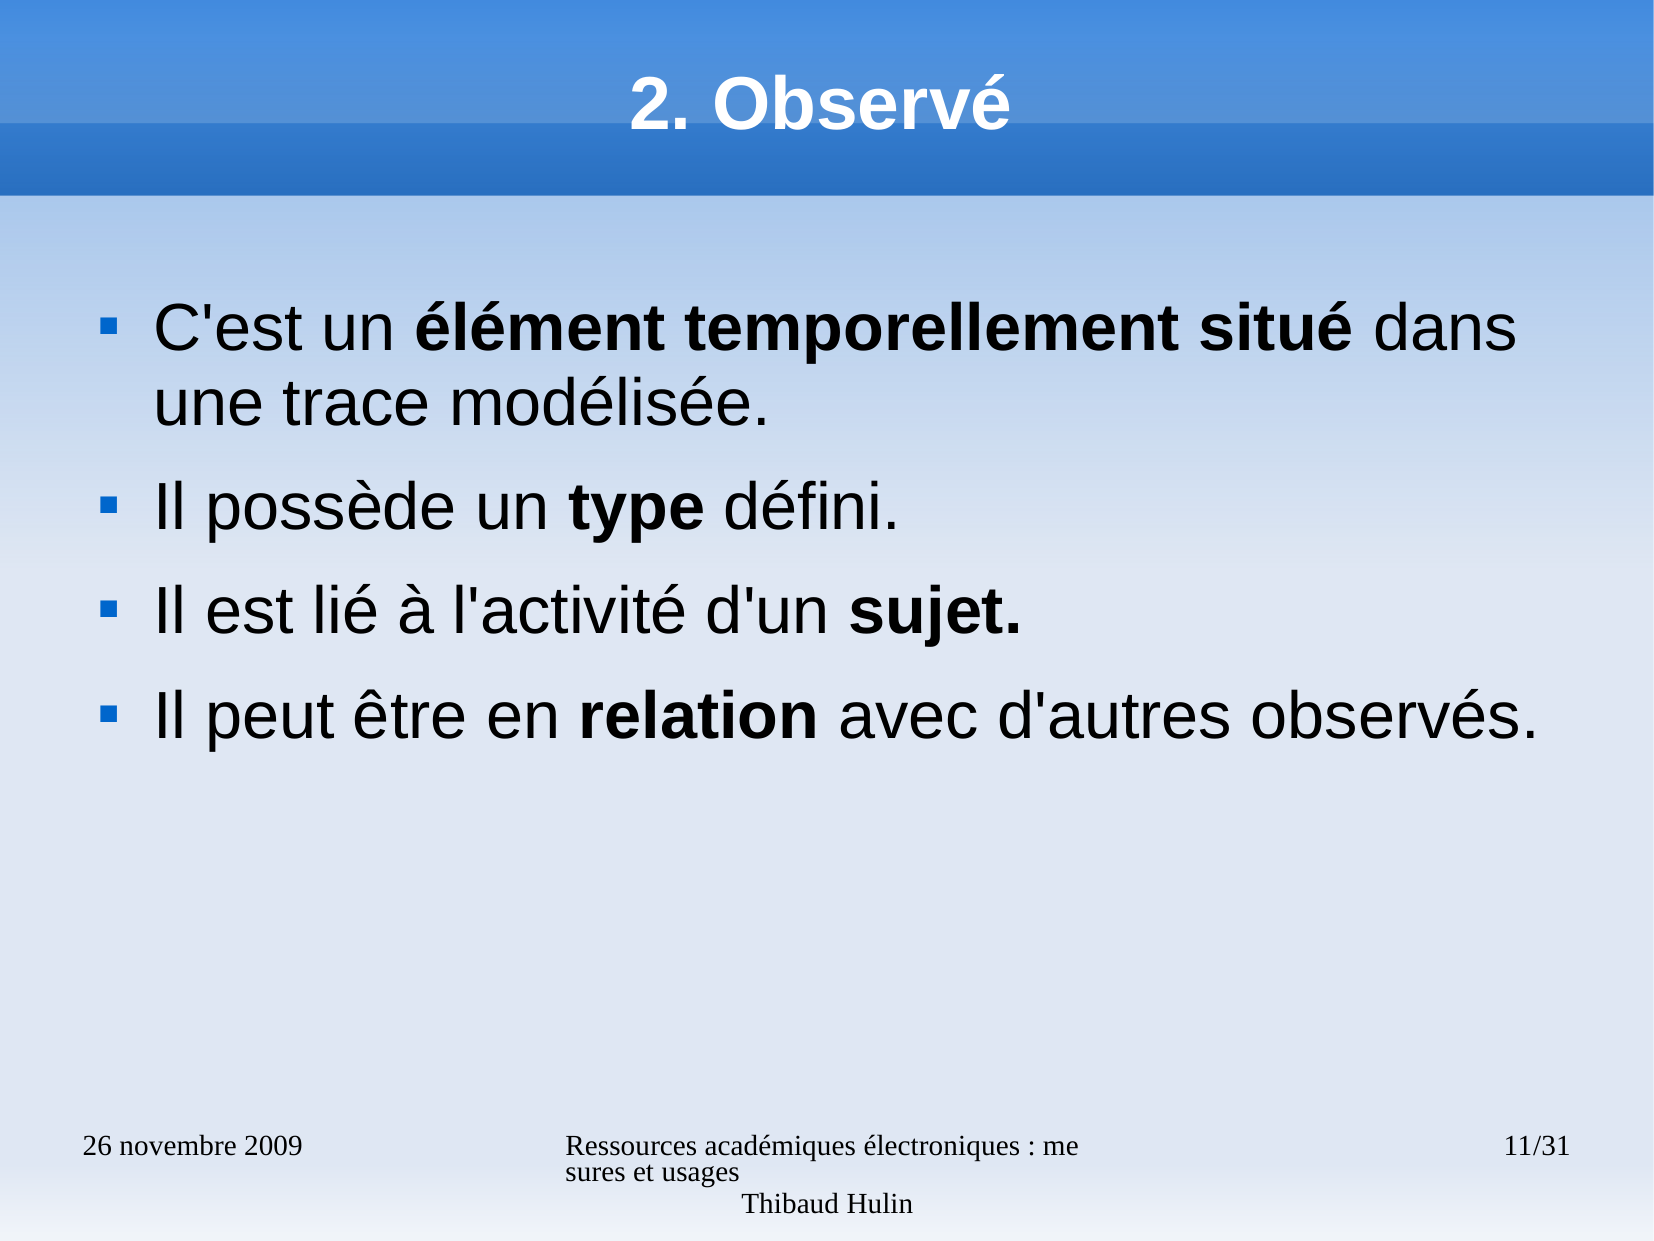

# 2. Observé
C'est un élément temporellement situé dans une trace modélisée.
Il possède un type défini.
Il est lié à l'activité d'un sujet.
Il peut être en relation avec d'autres observés.
26 novembre 2009
Ressources académiques électroniques : mesures et usages
11